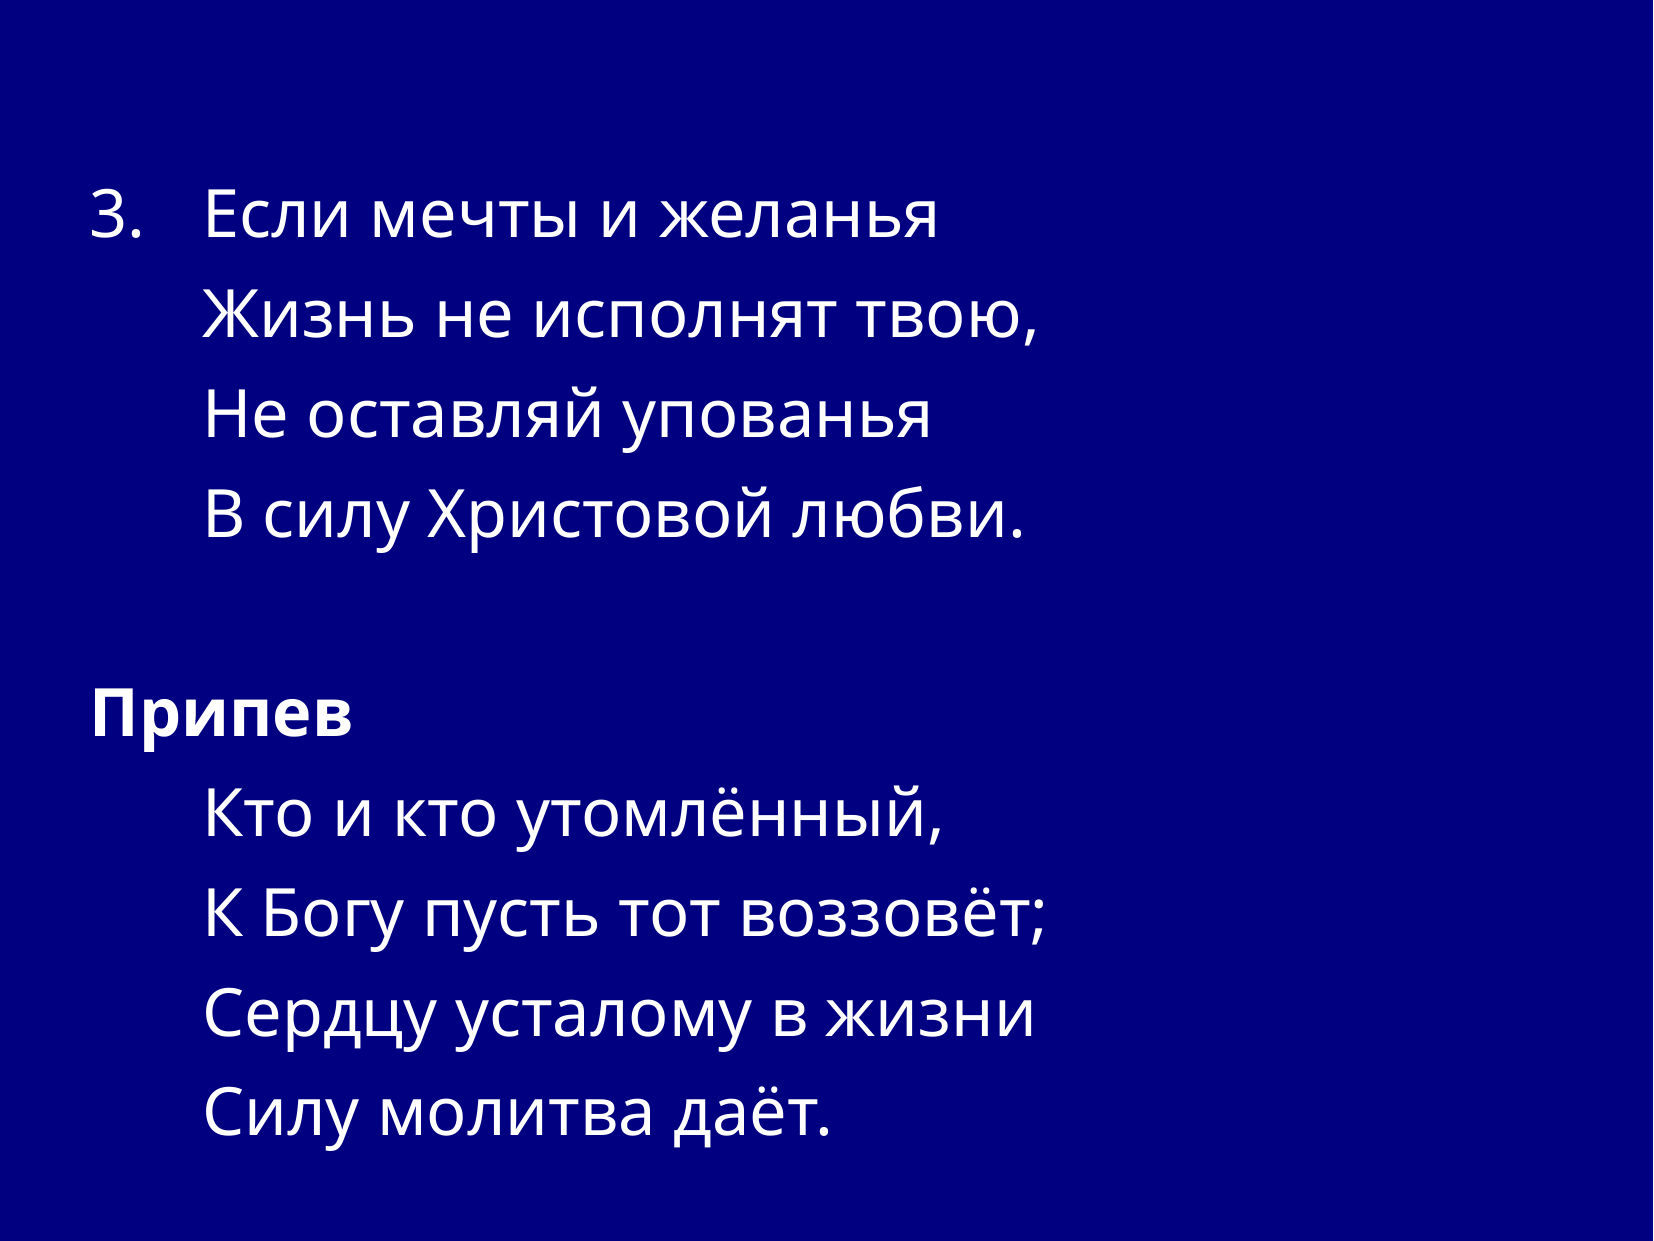

3.	Если мечты и желанья
	Жизнь не исполнят твою,
	Не оставляй упованья
	В силу Христовой любви.
Припев
	Кто и кто утомлённый,
	К Богу пусть тот воззовёт;
	Сердцу усталому в жизни
	Силу молитва даёт.